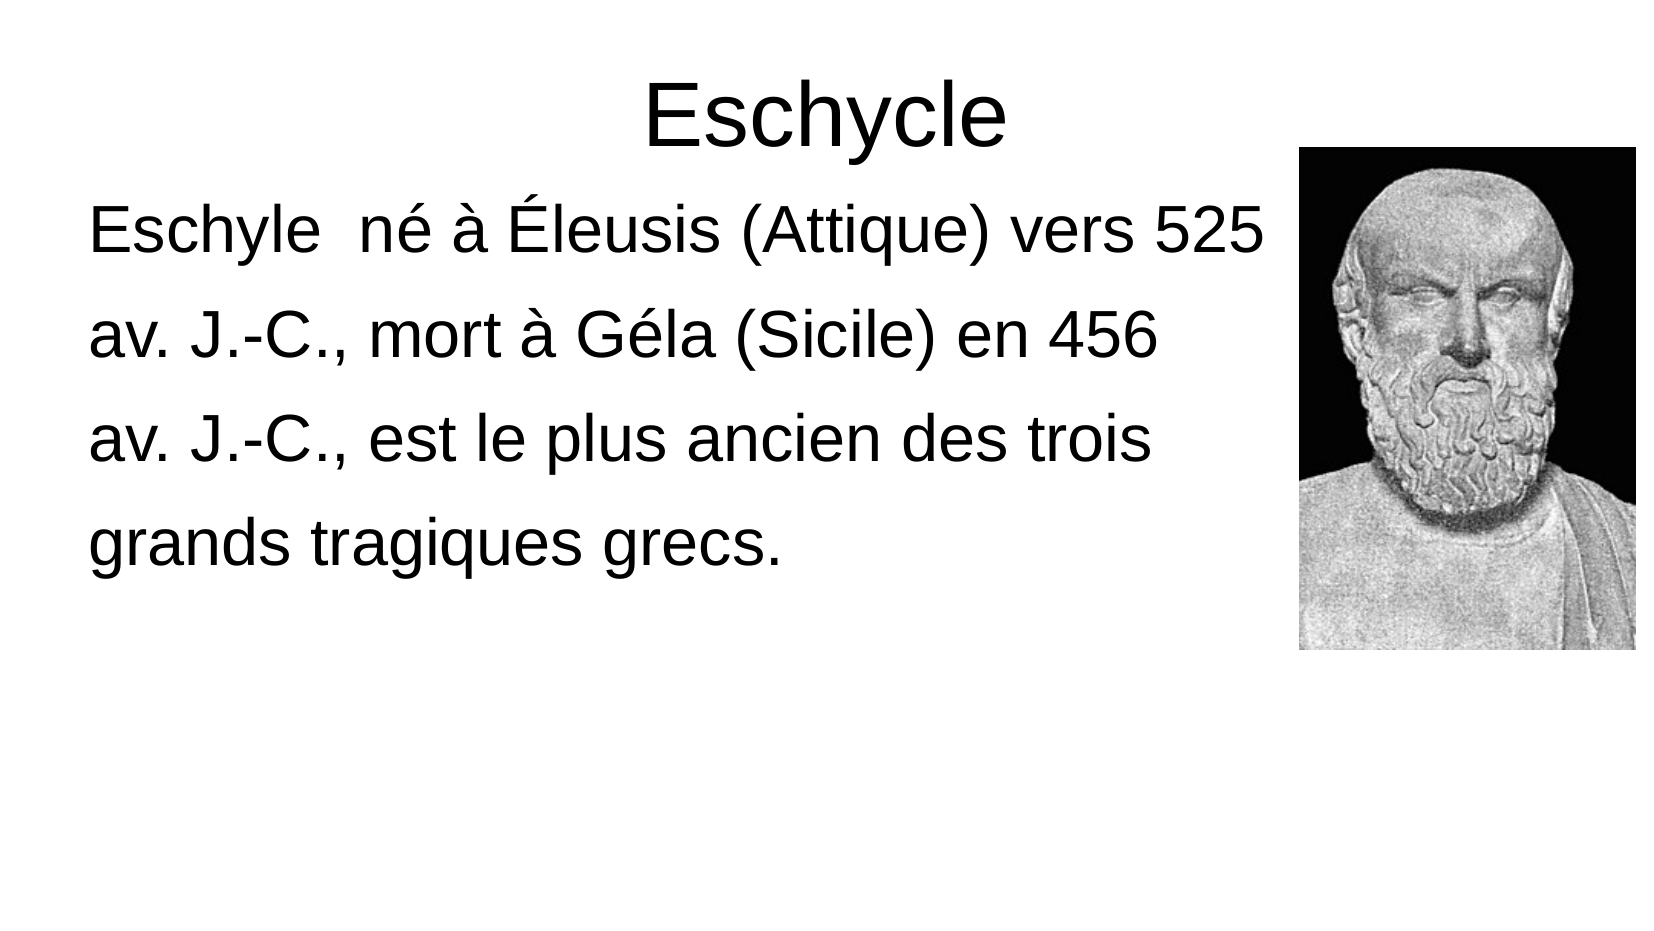

# Eschycle
Eschyle né à Éleusis (Attique) vers 525
av. J.-C., mort à Géla (Sicile) en 456
av. J.-C., est le plus ancien des trois
grands tragiques grecs.